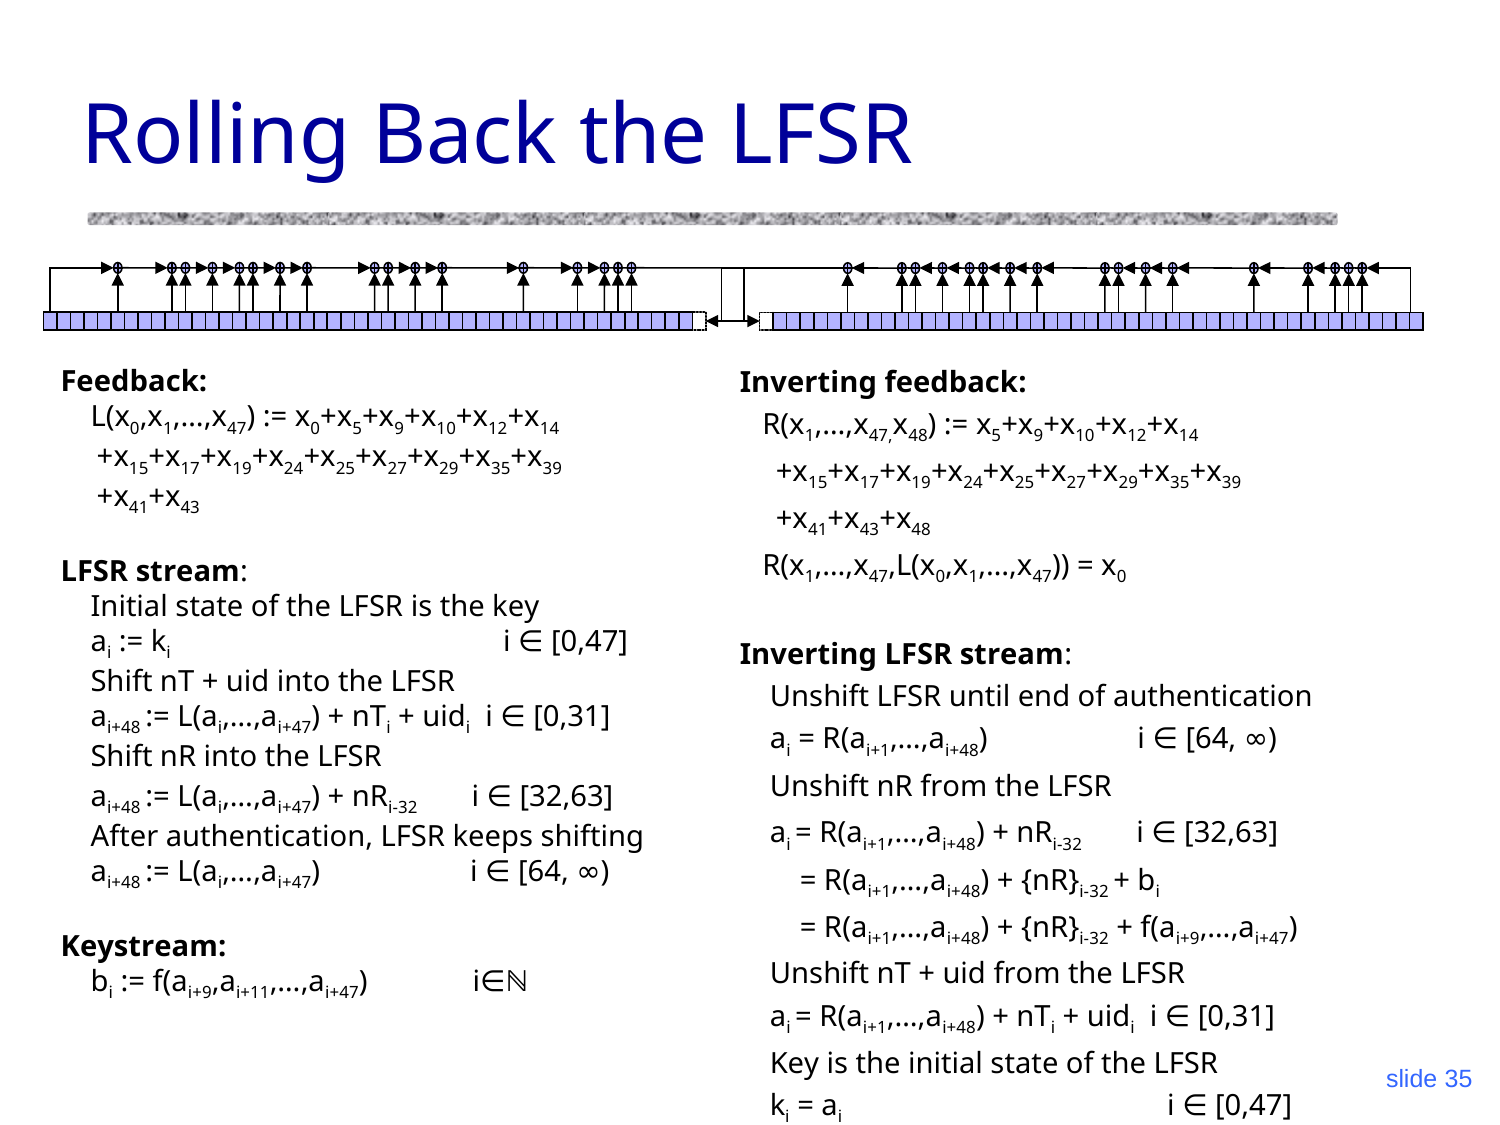

Rolling Back the LFSR
# Feedback:
 L(x0,x1,…,x47) := x0+x5+x9+x10+x12+x14
 +x15+x17+x19+x24+x25+x27+x29+x35+x39
 +x41+x43
LFSR stream:
 Initial state of the LFSR is the key
 ai := ki 		 i ∈ [0,47]
 Shift nT + uid into the LFSR
 ai+48 := L(ai,…,ai+47) + nTi + uidi i ∈ [0,31]
 Shift nR into the LFSR
 ai+48 := L(ai,…,ai+47) + nRi-32 i ∈ [32,63]
 After authentication, LFSR keeps shifting
 ai+48 := L(ai,…,ai+47) i ∈ [64, ∞)
Keystream:
 bi := f(ai+9,ai+11,…,ai+47) i∈ℕ
Inverting feedback:
 R(x1,…,x47,x48) := x5+x9+x10+x12+x14
 +x15+x17+x19+x24+x25+x27+x29+x35+x39
 +x41+x43+x48
 R(x1,…,x47,L(x0,x1,…,x47)) = x0
Inverting LFSR stream:
 Unshift LFSR until end of authentication
 ai = R(ai+1,…,ai+48) i ∈ [64, ∞)
 Unshift nR from the LFSR
 ai = R(ai+1,…,ai+48) + nRi-32 i ∈ [32,63]
 = R(ai+1,…,ai+48) + {nR}i-32 + bi
 = R(ai+1,…,ai+48) + {nR}i-32 + f(ai+9,…,ai+47)
 Unshift nT + uid from the LFSR
 ai = R(ai+1,…,ai+48) + nTi + uidi i ∈ [0,31]
 Key is the initial state of the LFSR
 ki = ai		 i ∈ [0,47]
slide